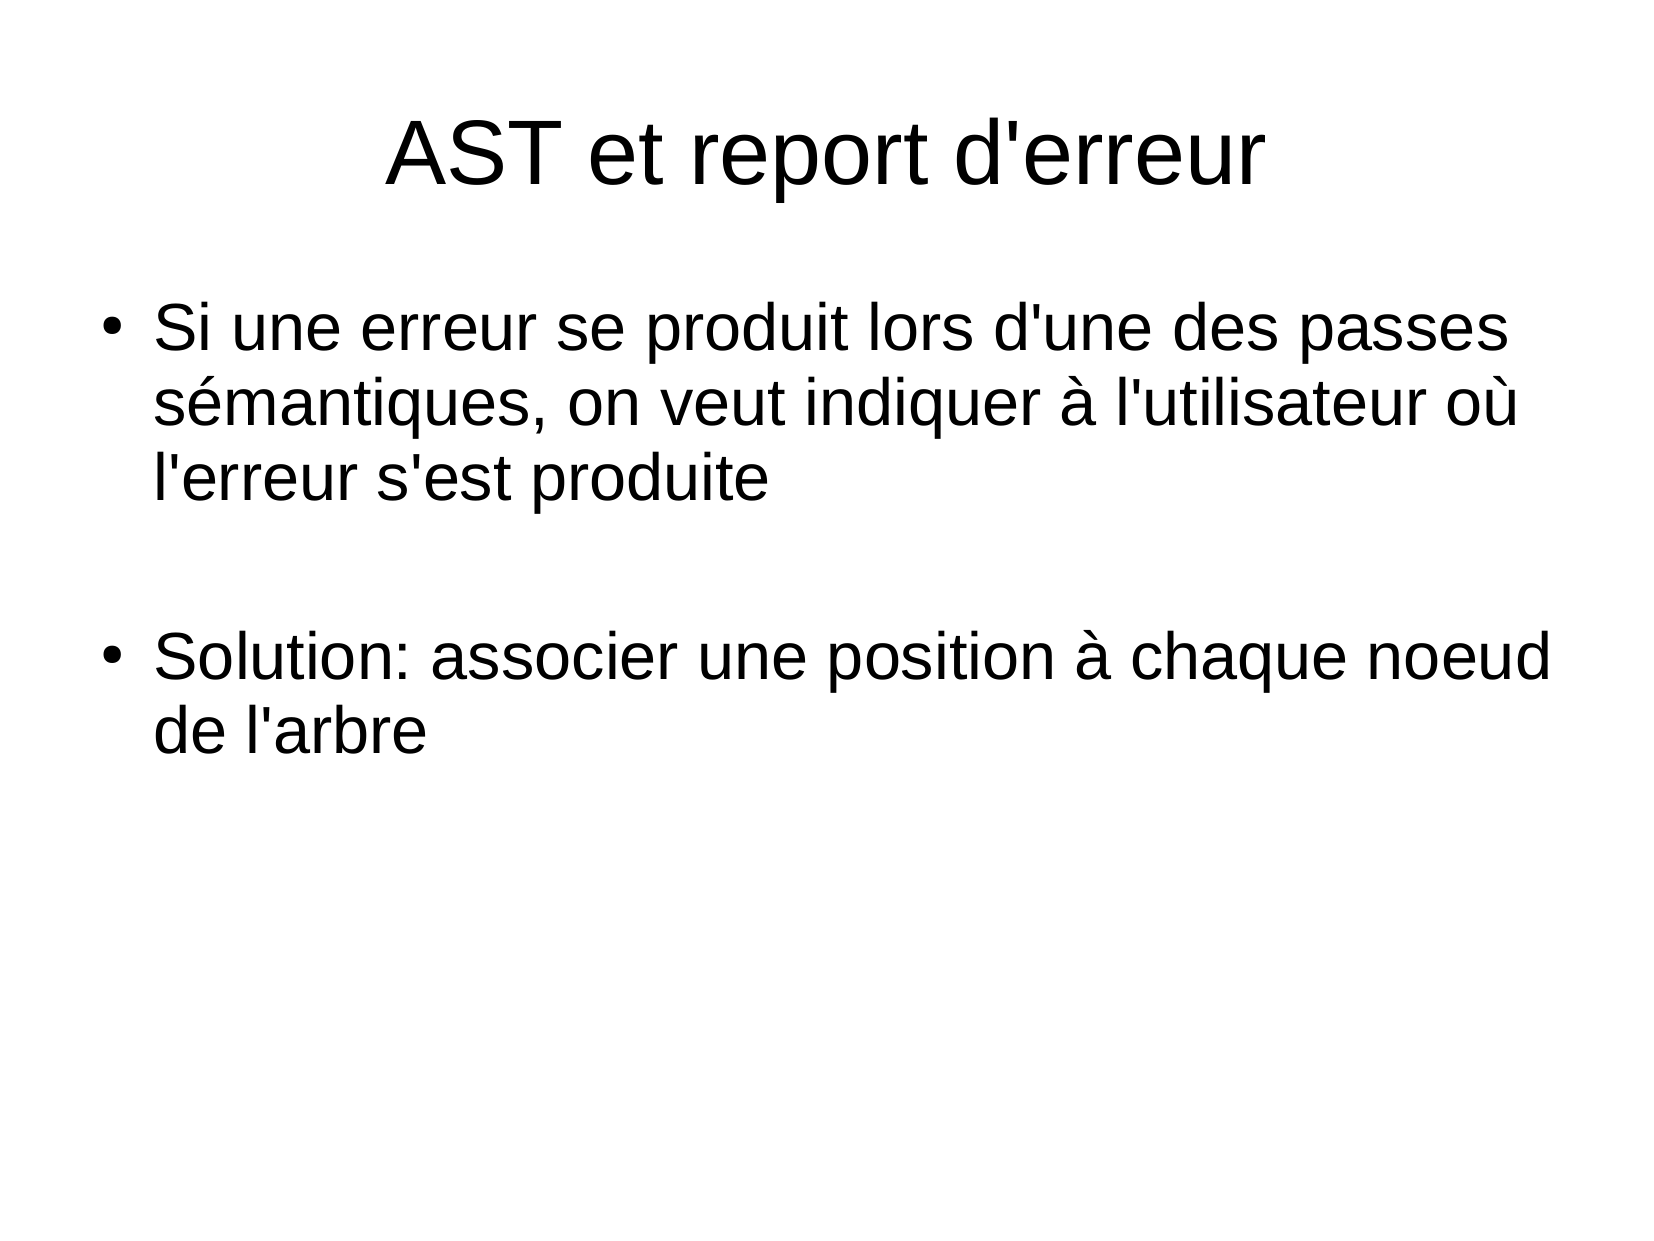

# AST et report d'erreur
Si une erreur se produit lors d'une des passes sémantiques, on veut indiquer à l'utilisateur où l'erreur s'est produite
Solution: associer une position à chaque noeud de l'arbre